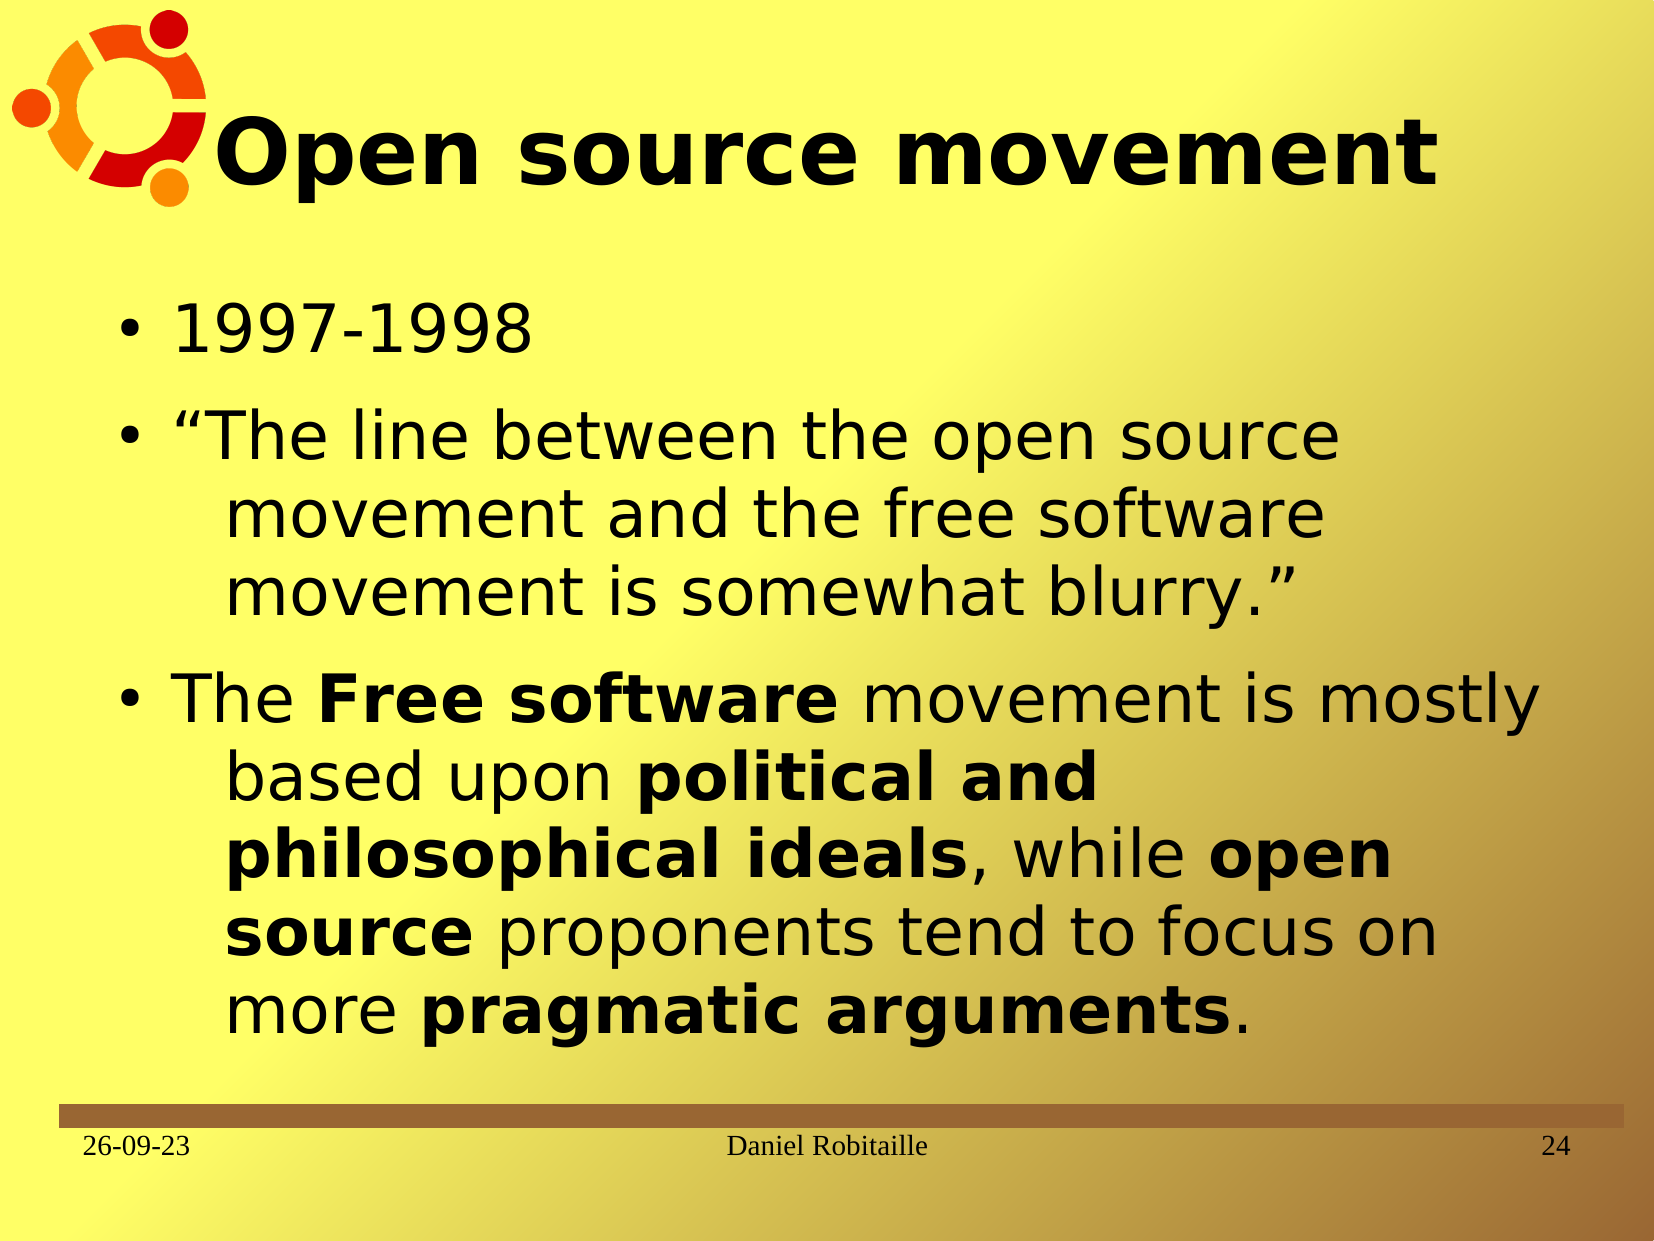

# Open source movement
1997-1998
“The line between the open source movement and the free software movement is somewhat blurry.”
The Free software movement is mostly based upon political and philosophical ideals, while open source proponents tend to focus on more pragmatic arguments.
Daniel Robitaille
24